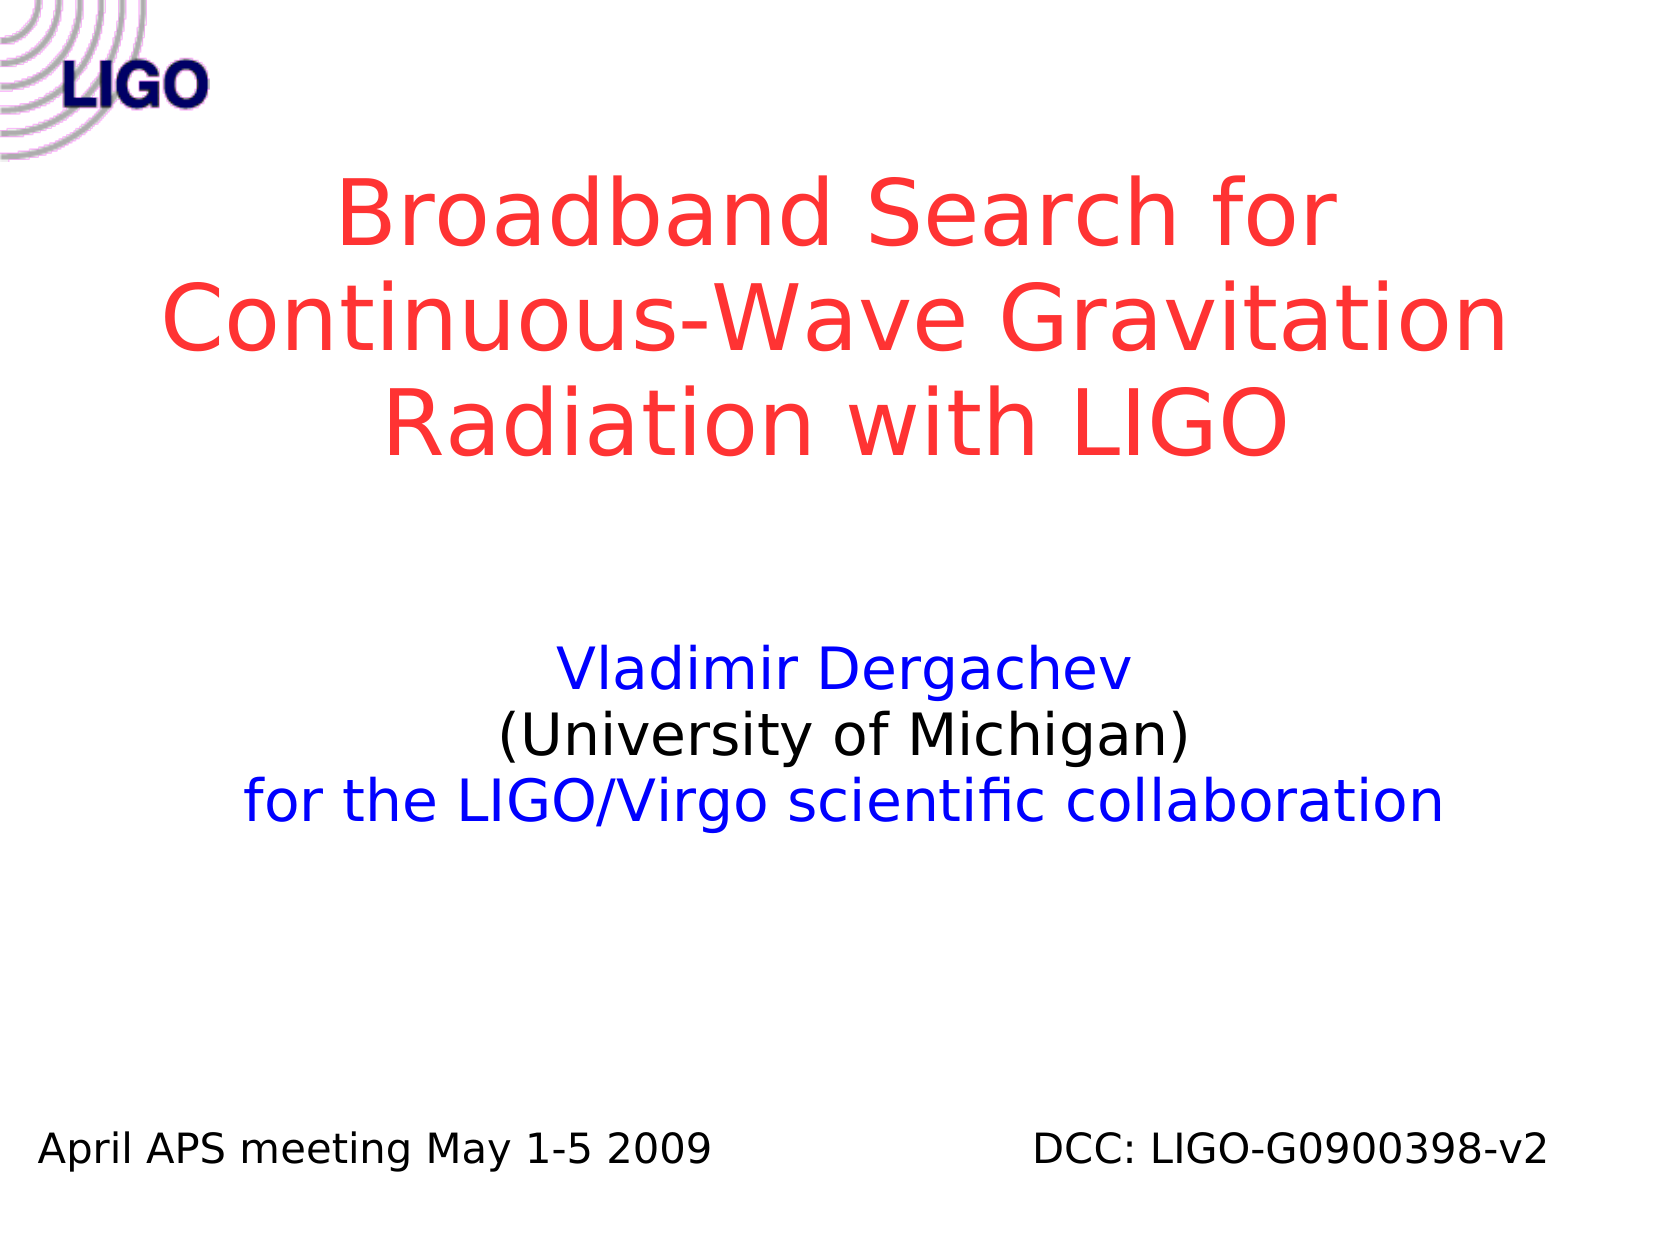

# Broadband Search for Continuous-Wave Gravitation Radiation with LIGO
Vladimir Dergachev
(University of Michigan)
for the LIGO/Virgo scientific collaboration
April APS meeting May 1-5 2009
DCC: LIGO-G0900398-v2